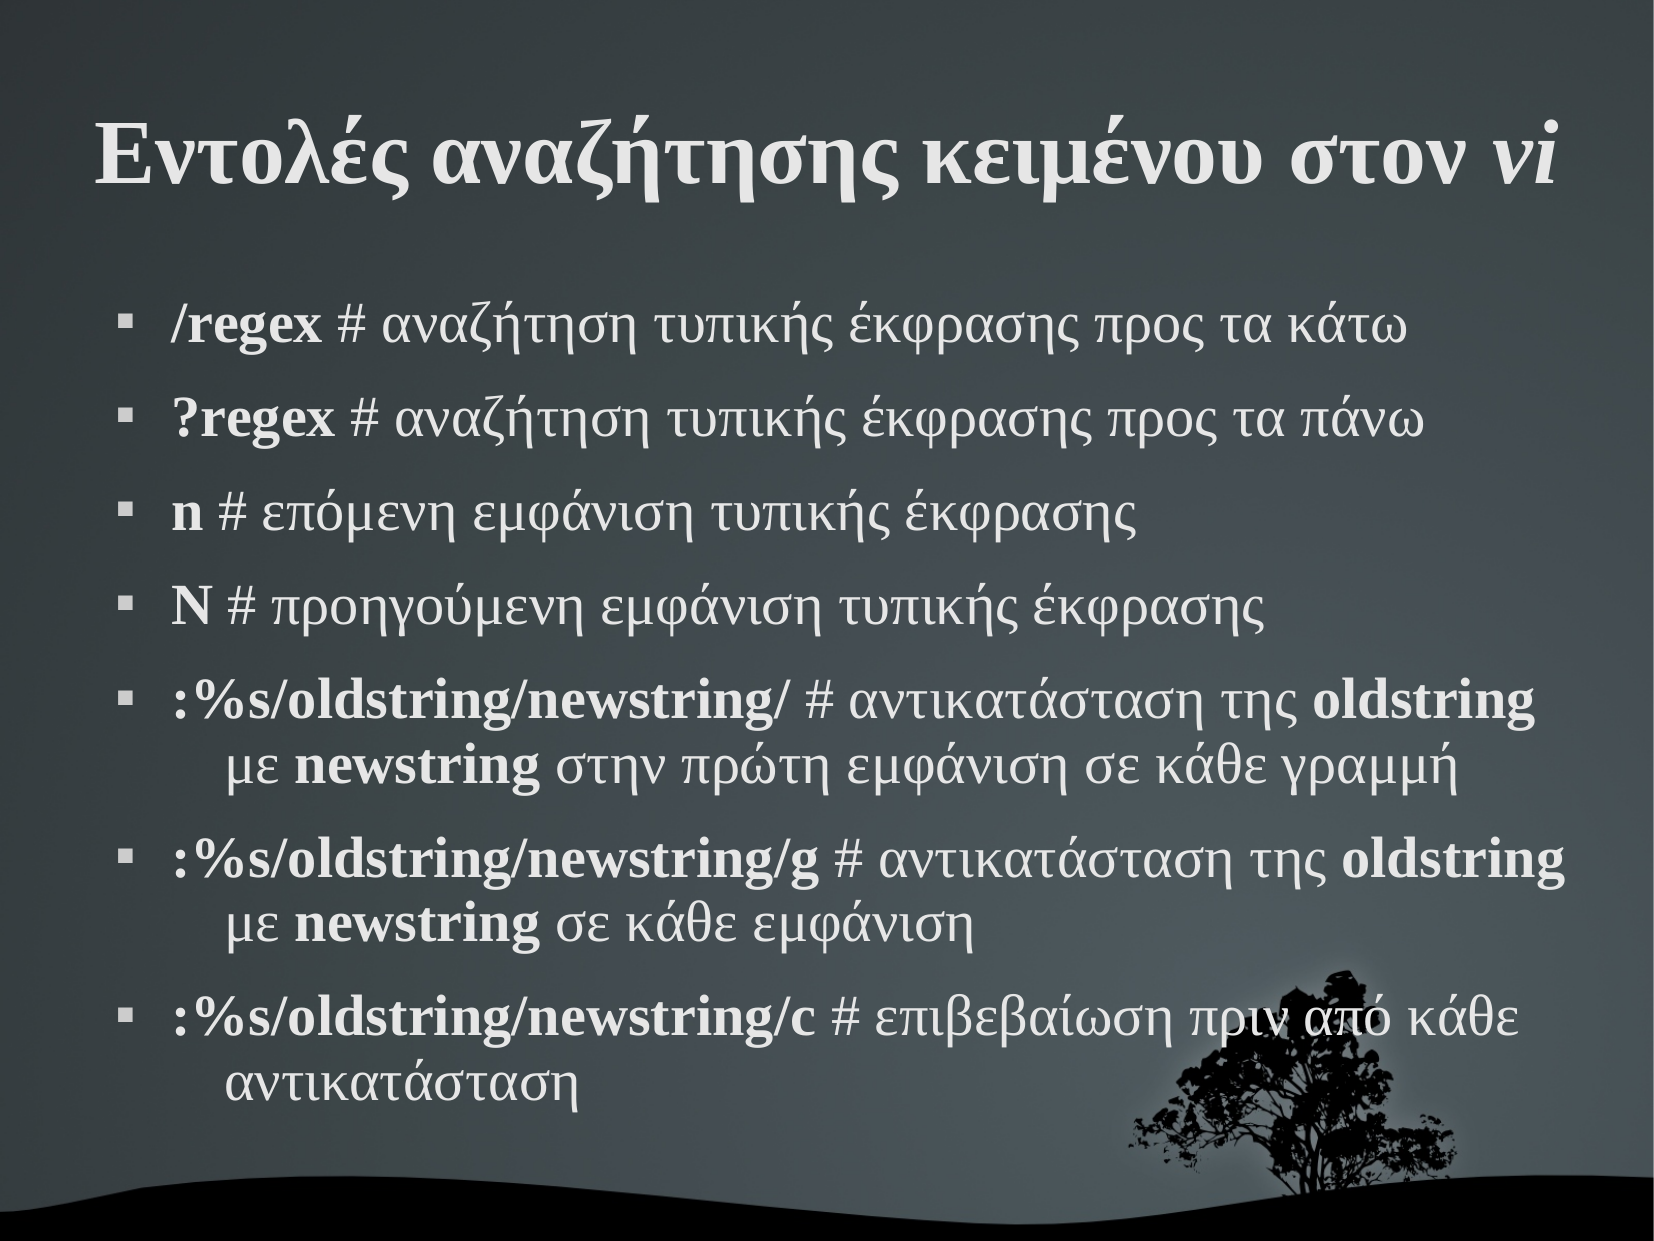

# Εντολές αναζήτησης κειμένου στον vi
/regex # αναζήτηση τυπικής έκφρασης προς τα κάτω
?regex # αναζήτηση τυπικής έκφρασης προς τα πάνω
n # επόμενη εμφάνιση τυπικής έκφρασης
N # προηγούμενη εμφάνιση τυπικής έκφρασης
:%s/oldstring/newstring/ # αντικατάσταση της oldstring με newstring στην πρώτη εμφάνιση σε κάθε γραμμή
:%s/oldstring/newstring/g # αντικατάσταση της oldstring με newstring σε κάθε εμφάνιση
:%s/oldstring/newstring/c # επιβεβαίωση πριν από κάθε αντικατάσταση